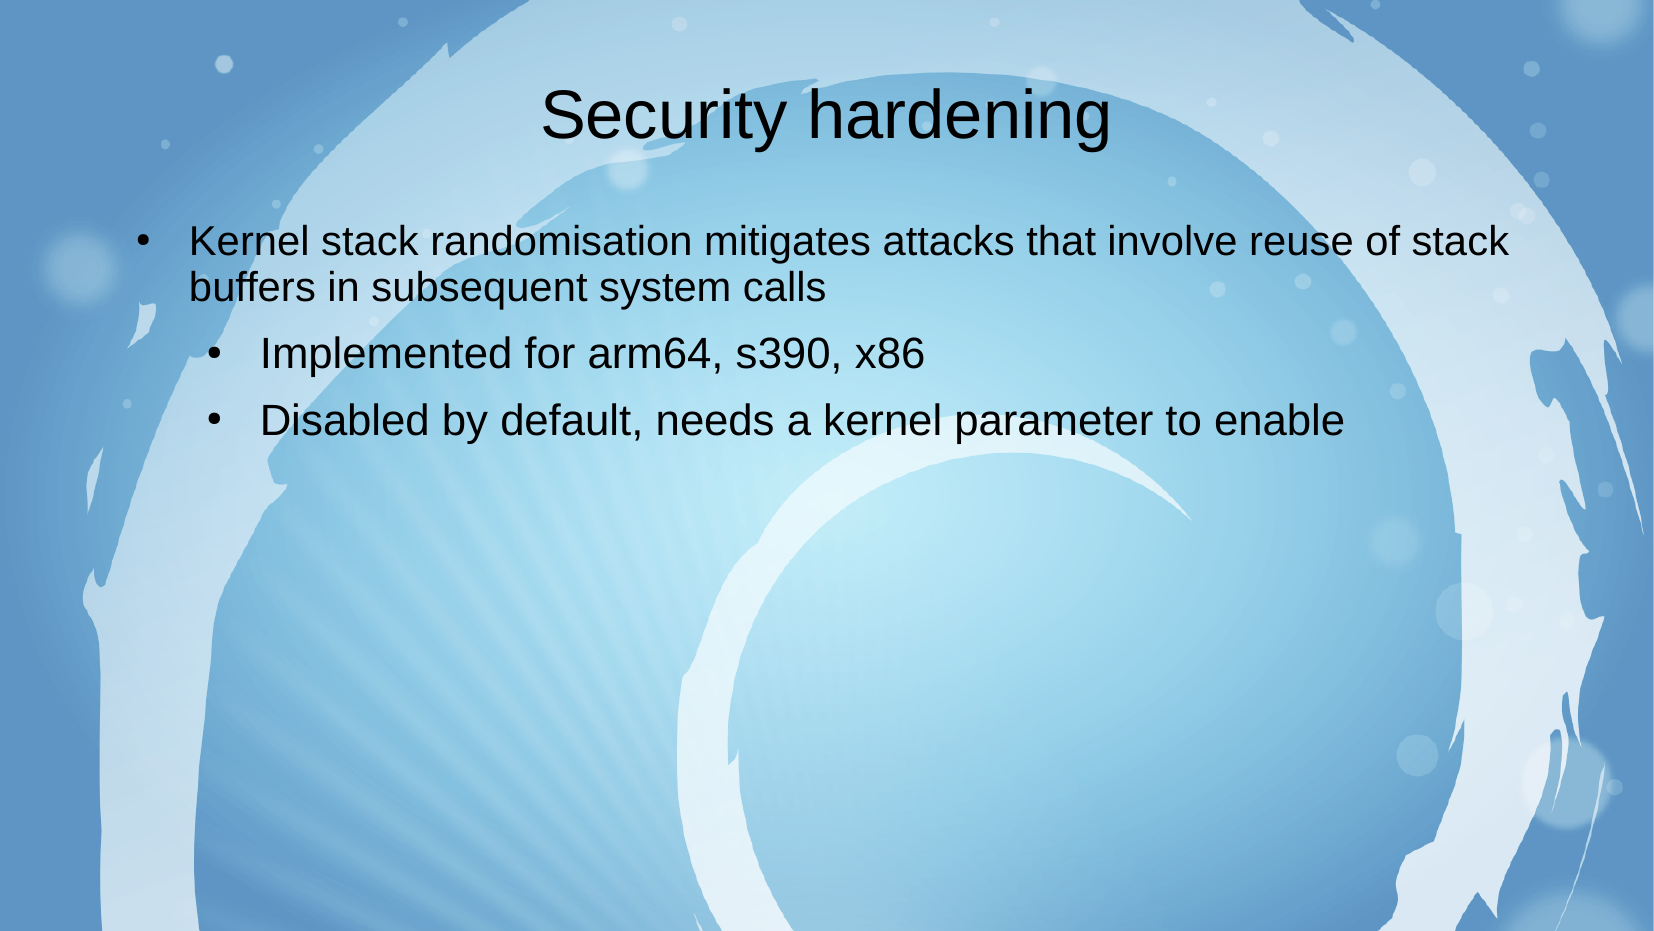

# Security hardening
Kernel stack randomisation mitigates attacks that involve reuse of stack buffers in subsequent system calls
Implemented for arm64, s390, x86
Disabled by default, needs a kernel parameter to enable